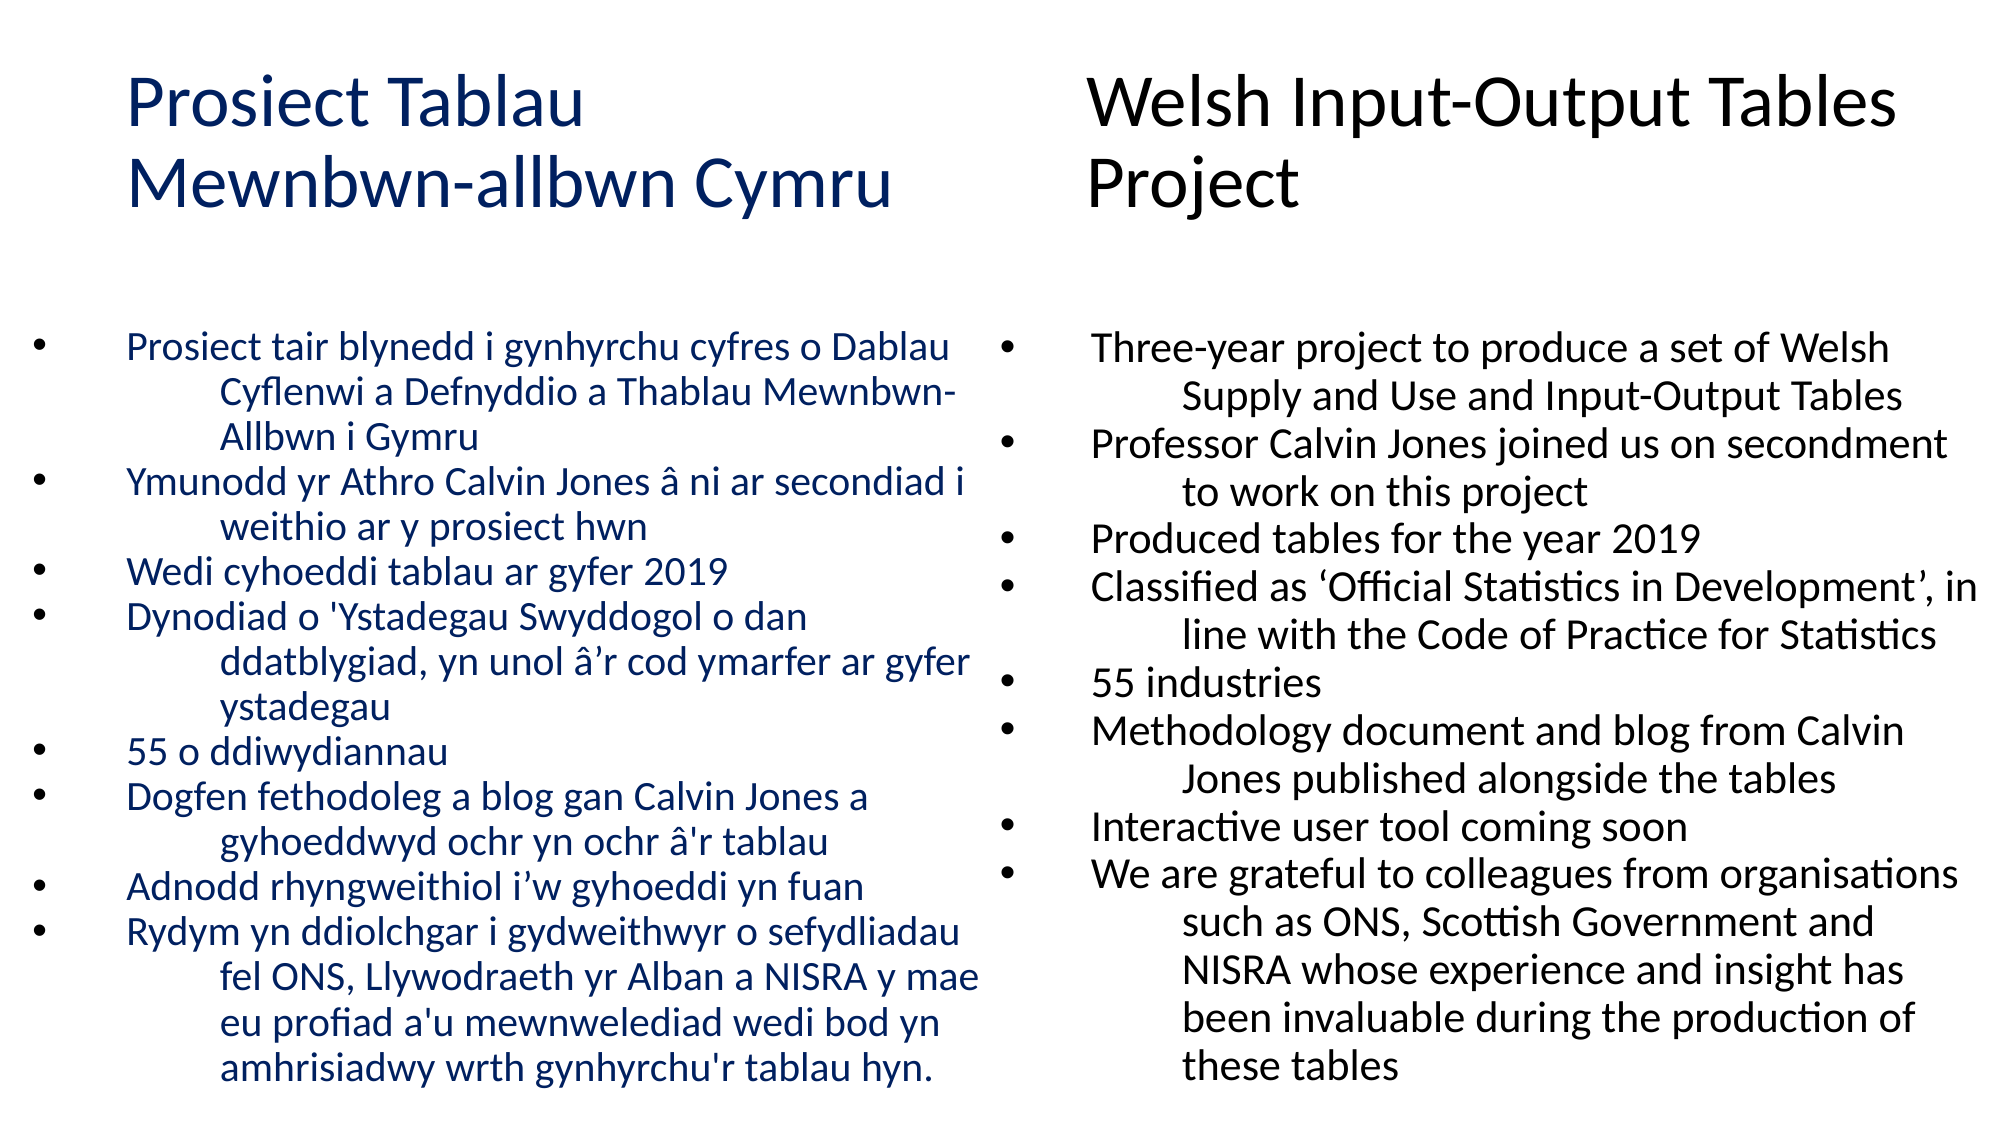

Prosiect Tablau Mewnbwn-allbwn Cymru
Welsh Input-Output Tables Project
Prosiect tair blynedd i gynhyrchu cyfres o Dablau Cyflenwi a Defnyddio a Thablau Mewnbwn-Allbwn i Gymru
Ymunodd yr Athro Calvin Jones â ni ar secondiad i weithio ar y prosiect hwn
Wedi cyhoeddi tablau ar gyfer 2019
Dynodiad o 'Ystadegau Swyddogol o dan ddatblygiad, yn unol â’r cod ymarfer ar gyfer ystadegau
55 o ddiwydiannau
Dogfen fethodoleg a blog gan Calvin Jones a gyhoeddwyd ochr yn ochr â'r tablau
Adnodd rhyngweithiol i’w gyhoeddi yn fuan
Rydym yn ddiolchgar i gydweithwyr o sefydliadau fel ONS, Llywodraeth yr Alban a NISRA y mae eu profiad a'u mewnwelediad wedi bod yn amhrisiadwy wrth gynhyrchu'r tablau hyn.
# Three-year project to produce a set of Welsh Supply and Use and Input-Output Tables
Professor Calvin Jones joined us on secondment to work on this project
Produced tables for the year 2019
Classified as ‘Official Statistics in Development’, in line with the Code of Practice for Statistics
55 industries
Methodology document and blog from Calvin Jones published alongside the tables
Interactive user tool coming soon
We are grateful to colleagues from organisations such as ONS, Scottish Government and NISRA whose experience and insight has been invaluable during the production of these tables